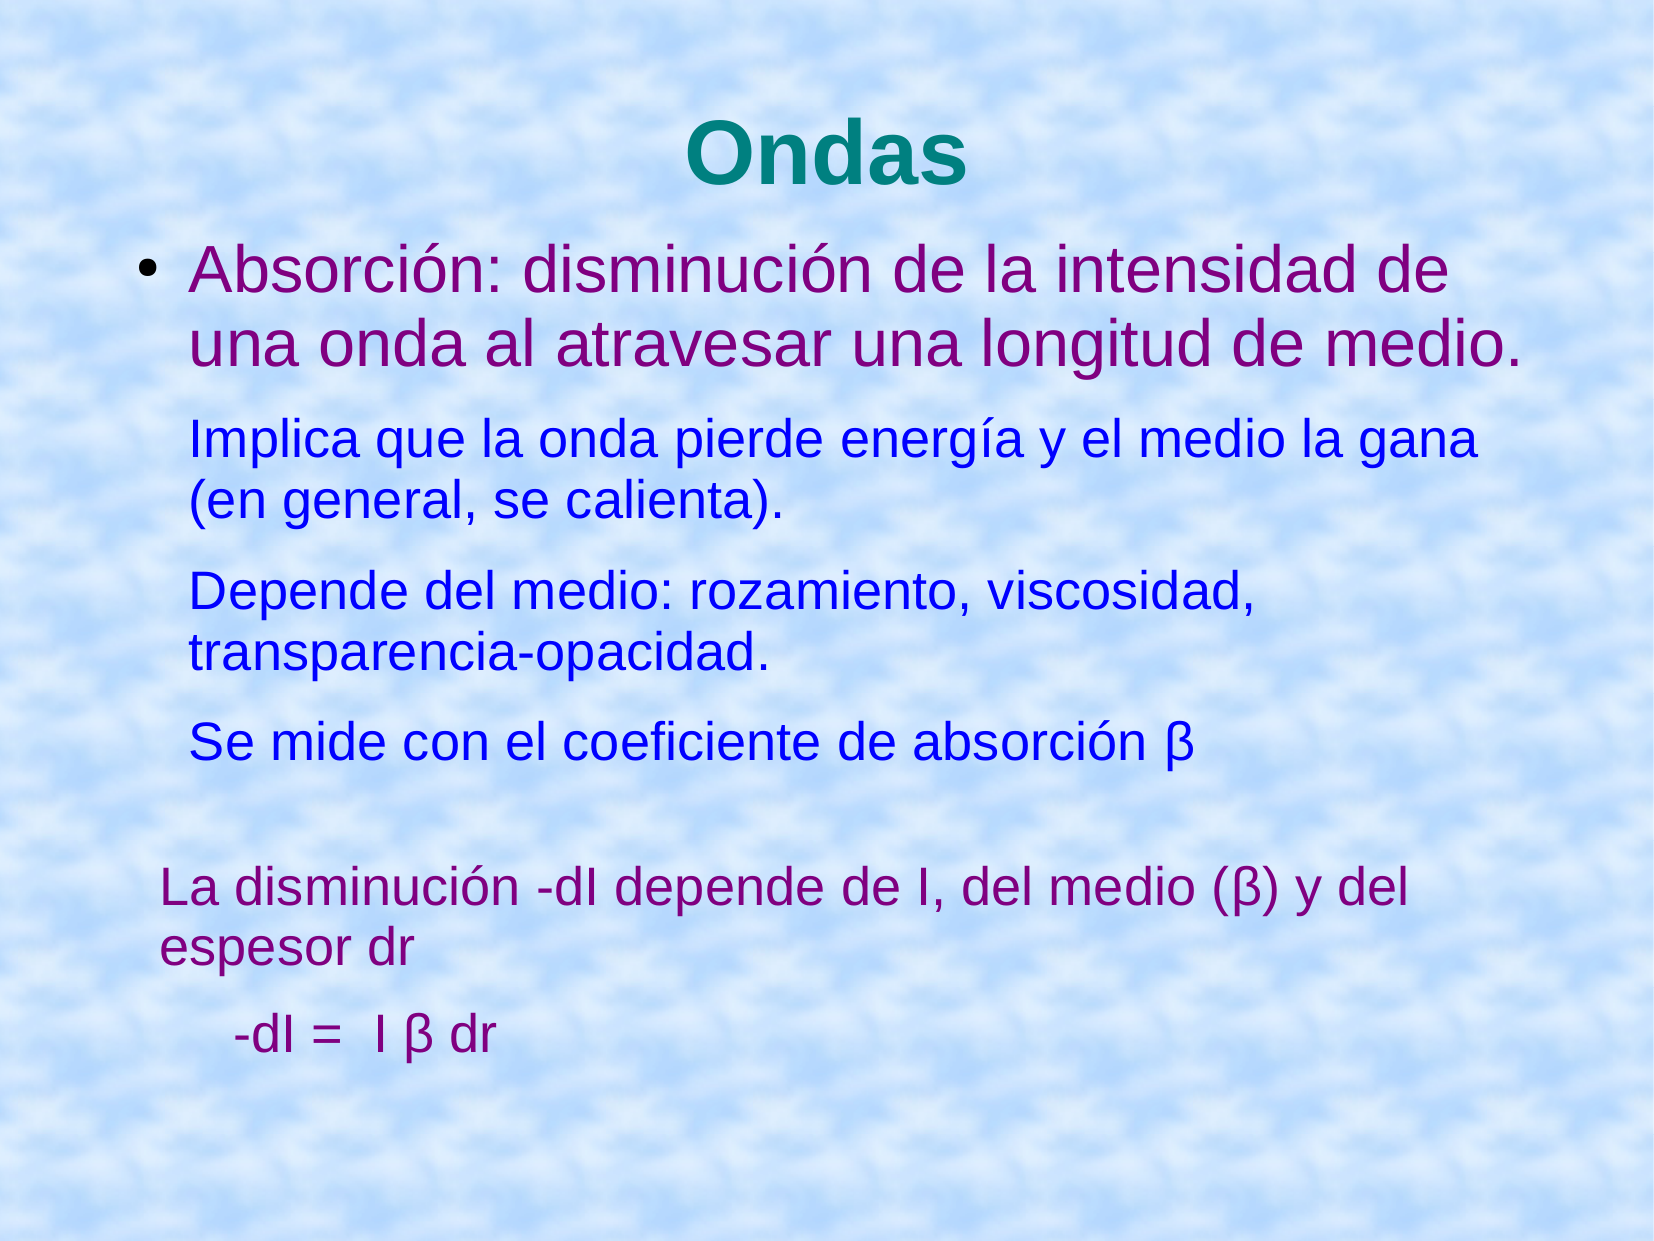

# Ondas
Absorción: disminución de la intensidad de una onda al atravesar una longitud de medio.
Implica que la onda pierde energía y el medio la gana (en general, se calienta).
Depende del medio: rozamiento, viscosidad, transparencia-opacidad.
Se mide con el coeficiente de absorción β
La disminución -dI depende de I, del medio (β) y del espesor dr
 -dI = I β dr